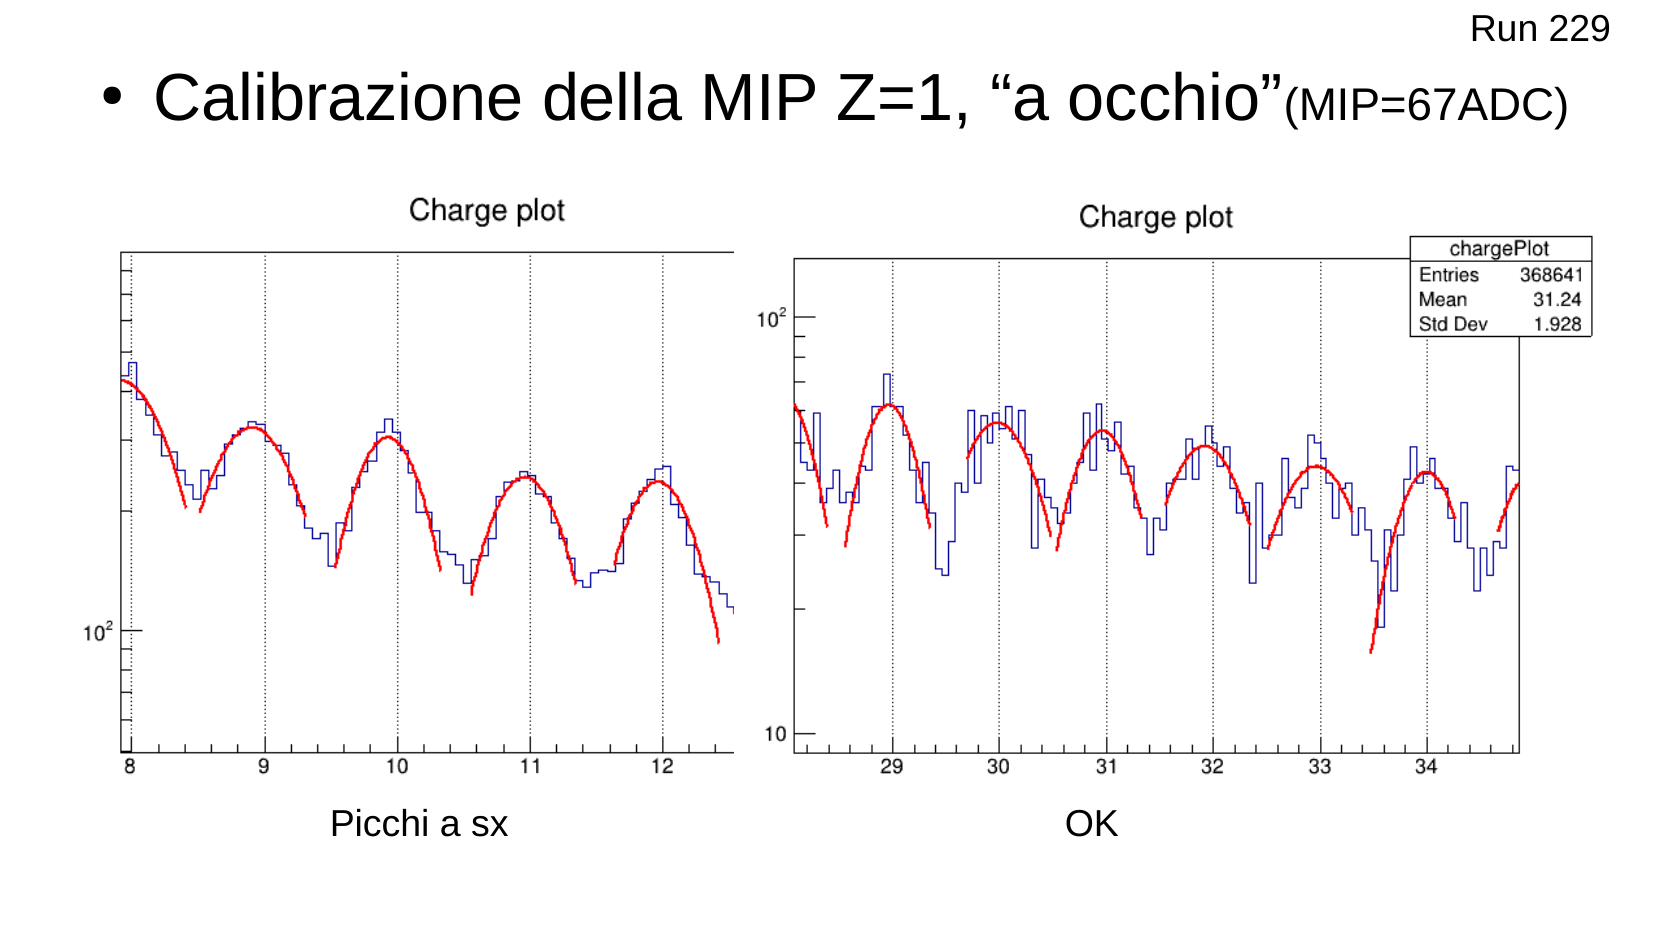

Run 229
# Calibrazione della MIP Z=1, “a occhio”(MIP=67ADC)
Picchi a sx
OK